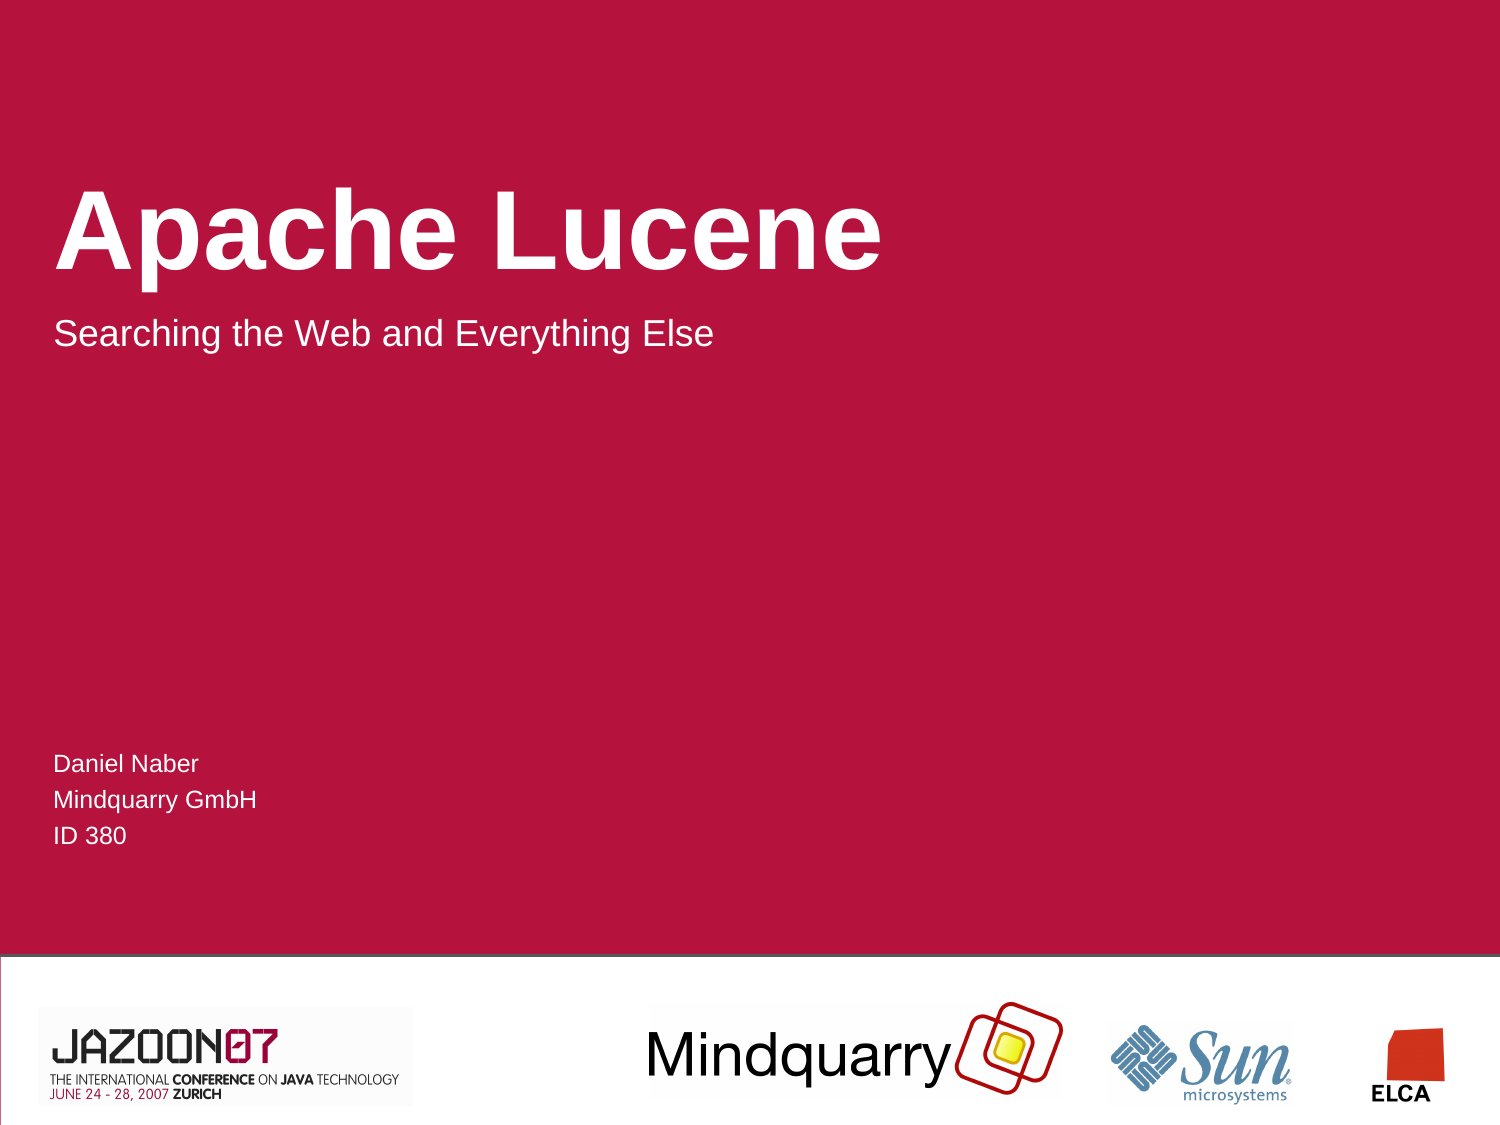

# Apache Lucene
Searching the Web and Everything Else
Daniel Naber
Mindquarry GmbH
ID 380